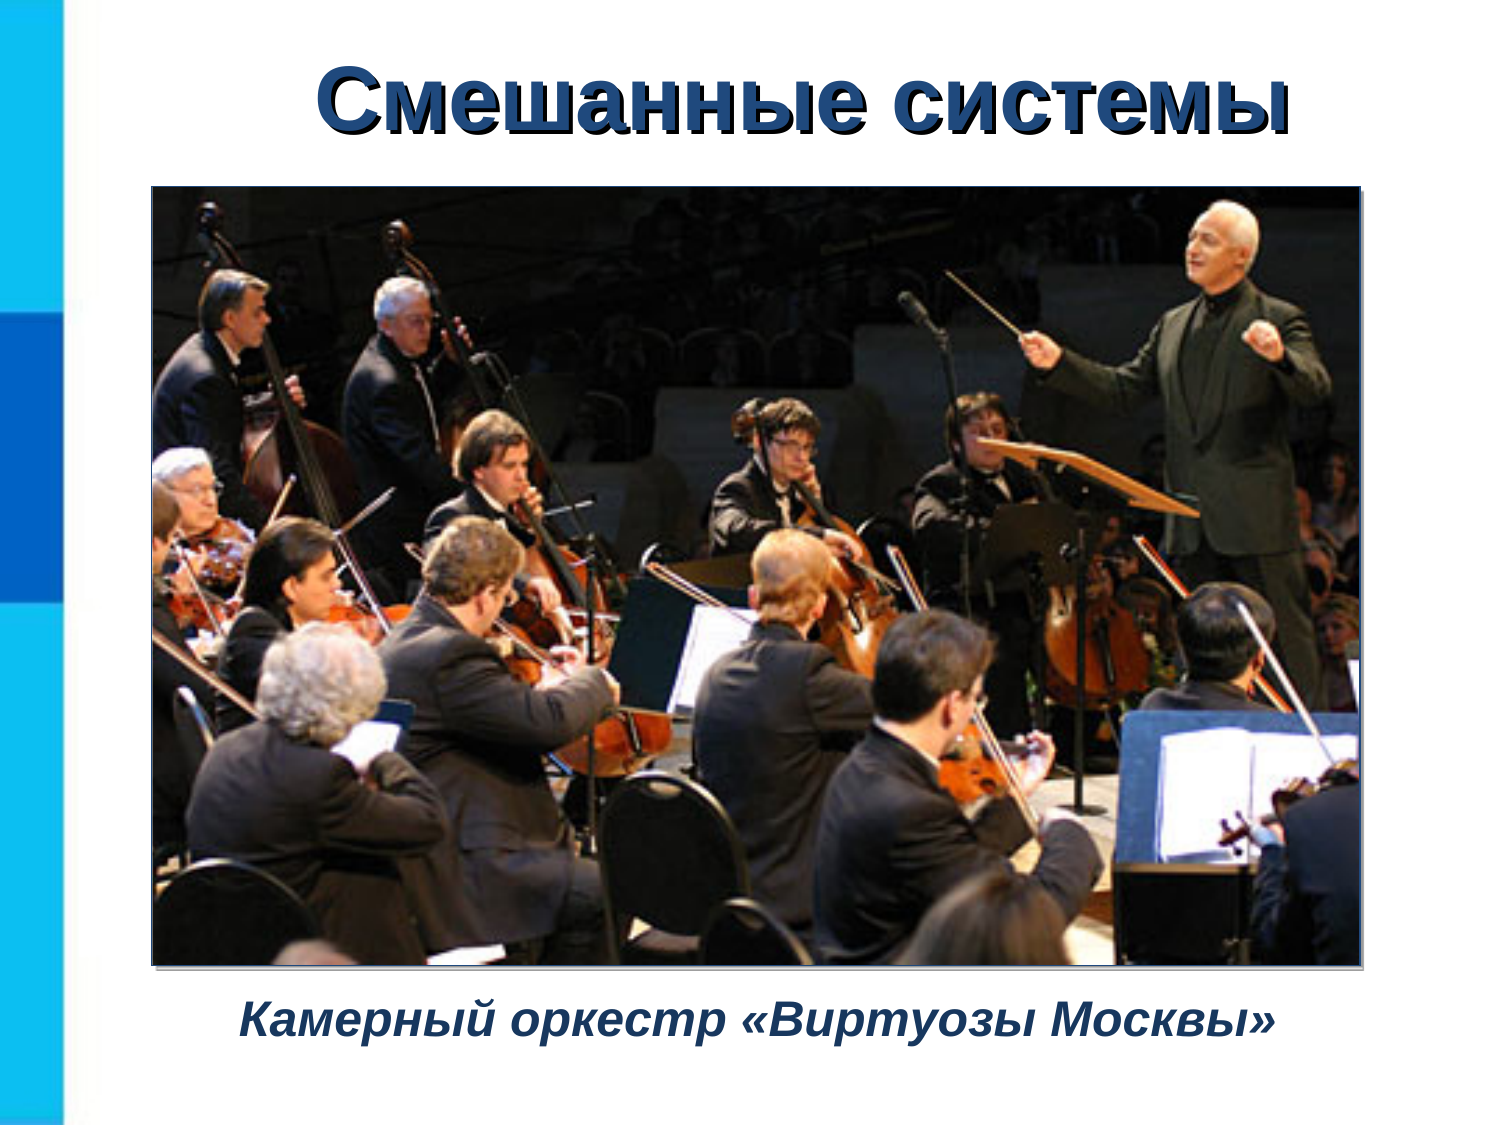

# Смешанные системы
Камерный оркестр «Виртуозы Москвы»